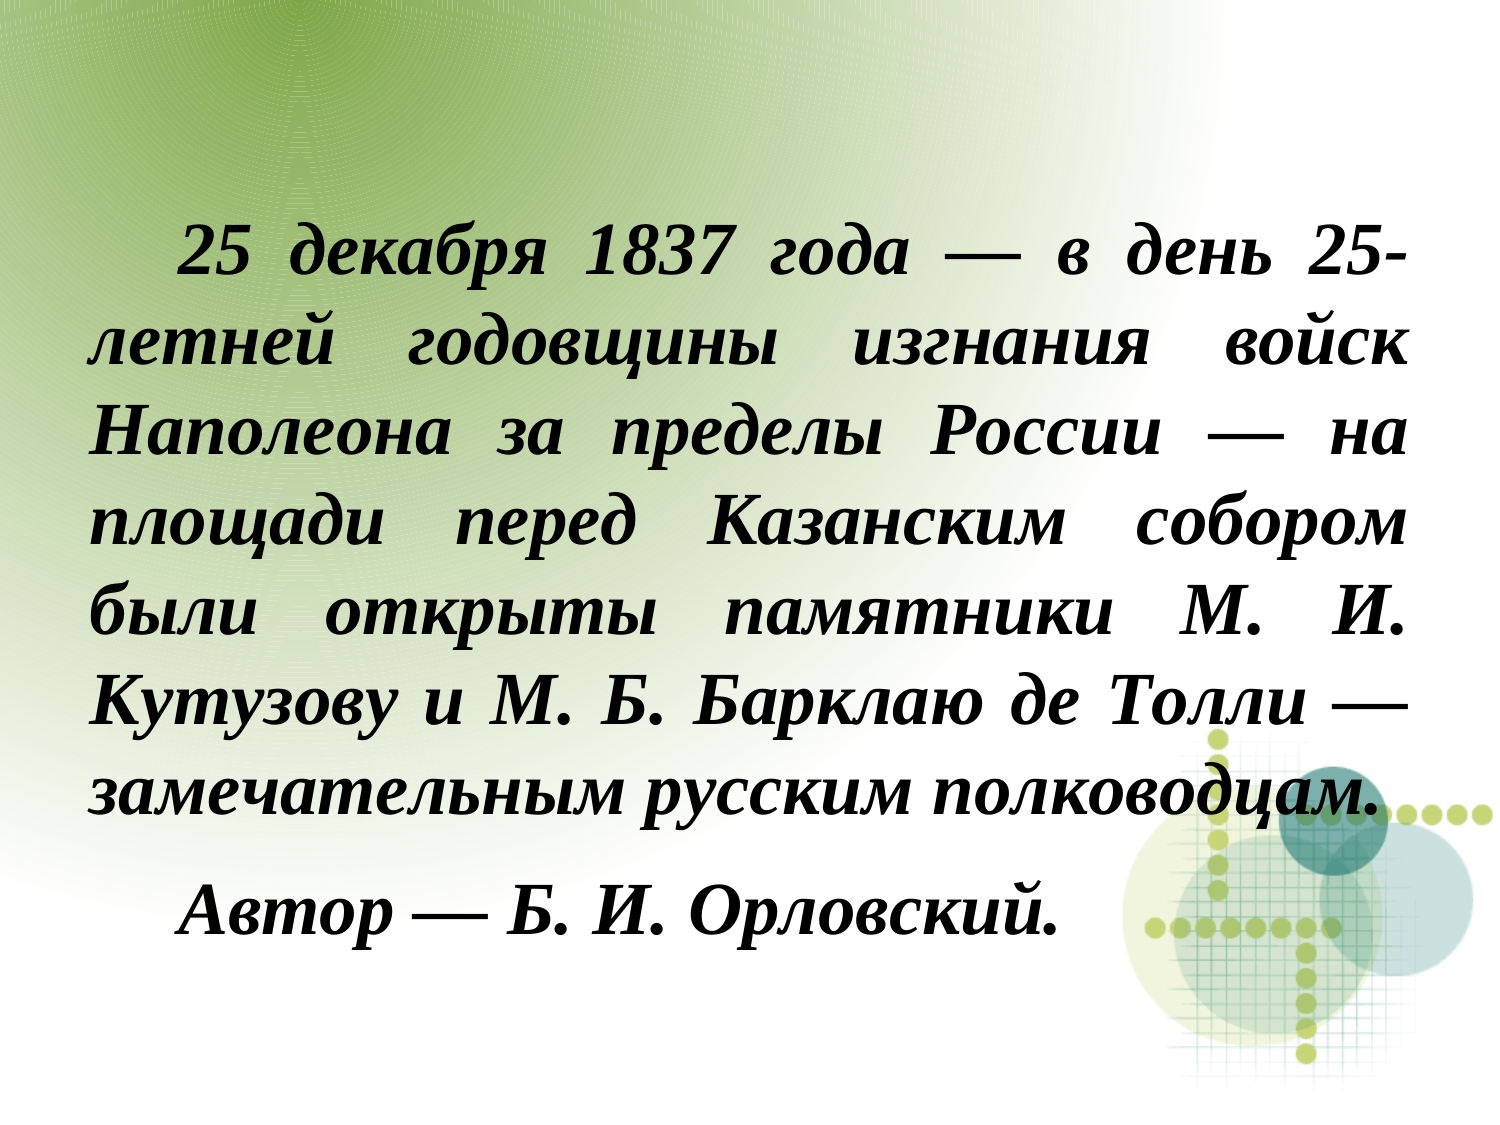

# 25 декабря 1837 года — в день 25-летней годовщины изгнания войск Наполеона за пределы России — на площади перед Казанским собором были открыты памятники М. И. Кутузову и М. Б. Барклаю де Толли — замечательным русским полководцам.
Автор — Б. И. Орловский.